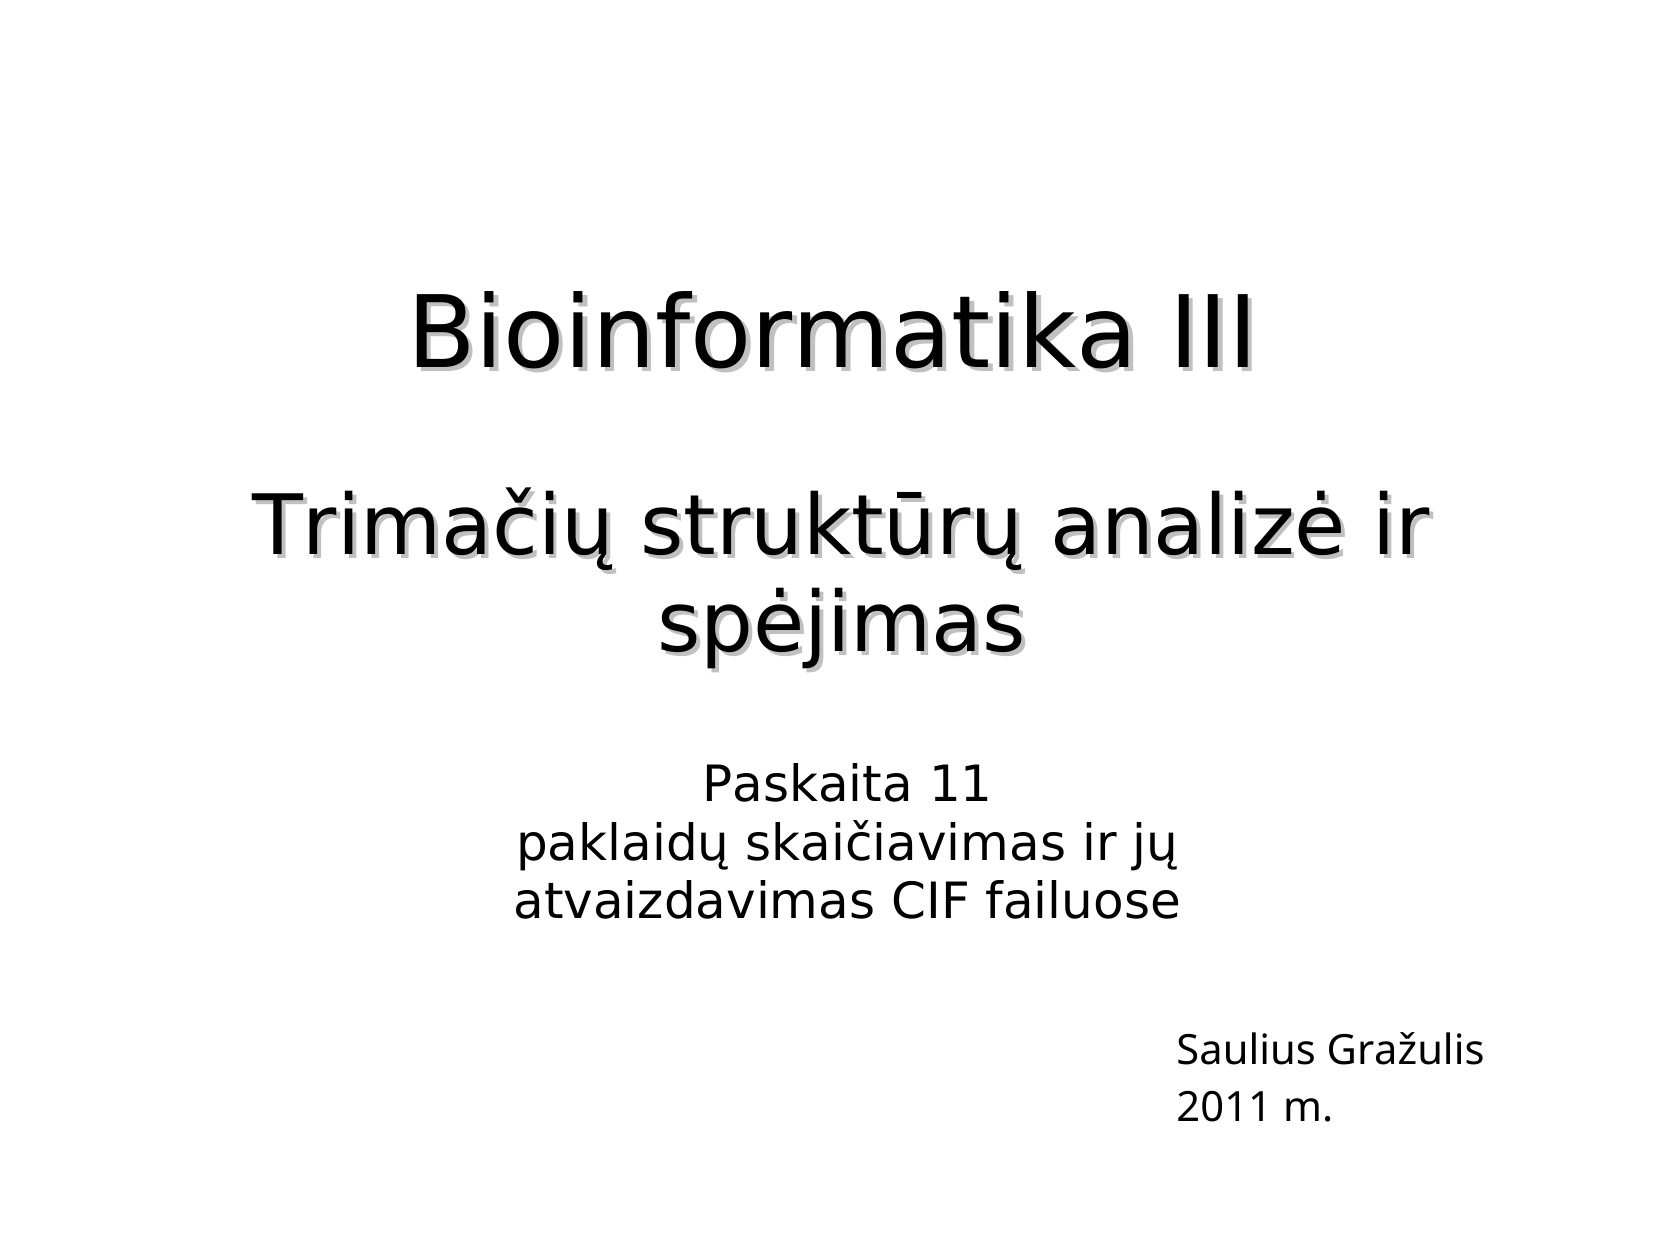

# Bioinformatika III
Trimačių struktūrų analizė ir spėjimas
Paskaita 11
paklaidų skaičiavimas ir jų atvaizdavimas CIF failuose
Saulius Gražulis
2011 m.